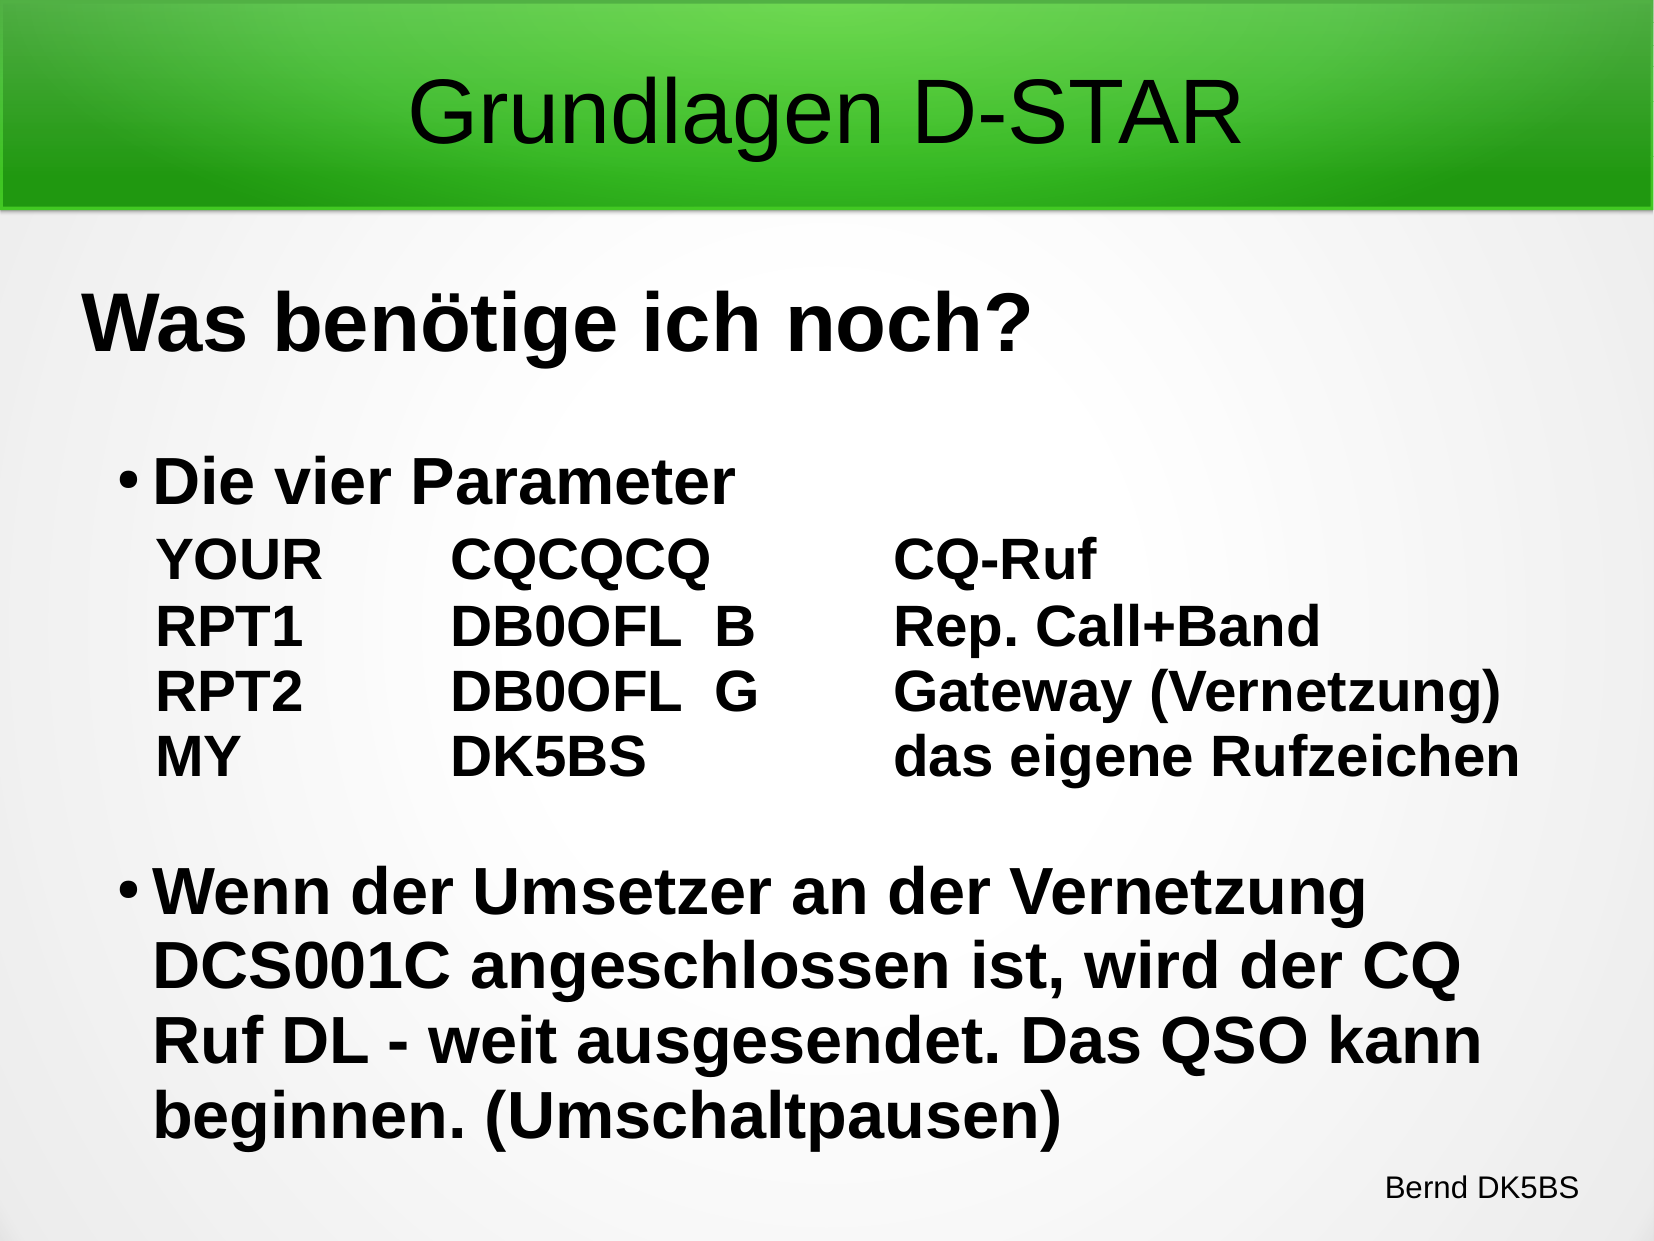

# Grundlagen D-STAR
Was benötige ich noch?
Die vier Parameter
	YOUR		CQCQCQ			CQ-Ruf
	RPT1		DB0OFL B		Rep. Call+Band
	RPT2		DB0OFL G		Gateway (Vernetzung)
	MY			DK5BS				das eigene Rufzeichen
Wenn der Umsetzer an der Vernetzung DCS001C angeschlossen ist, wird der CQ Ruf DL - weit ausgesendet. Das QSO kann beginnen. (Umschaltpausen)
Bernd DK5BS